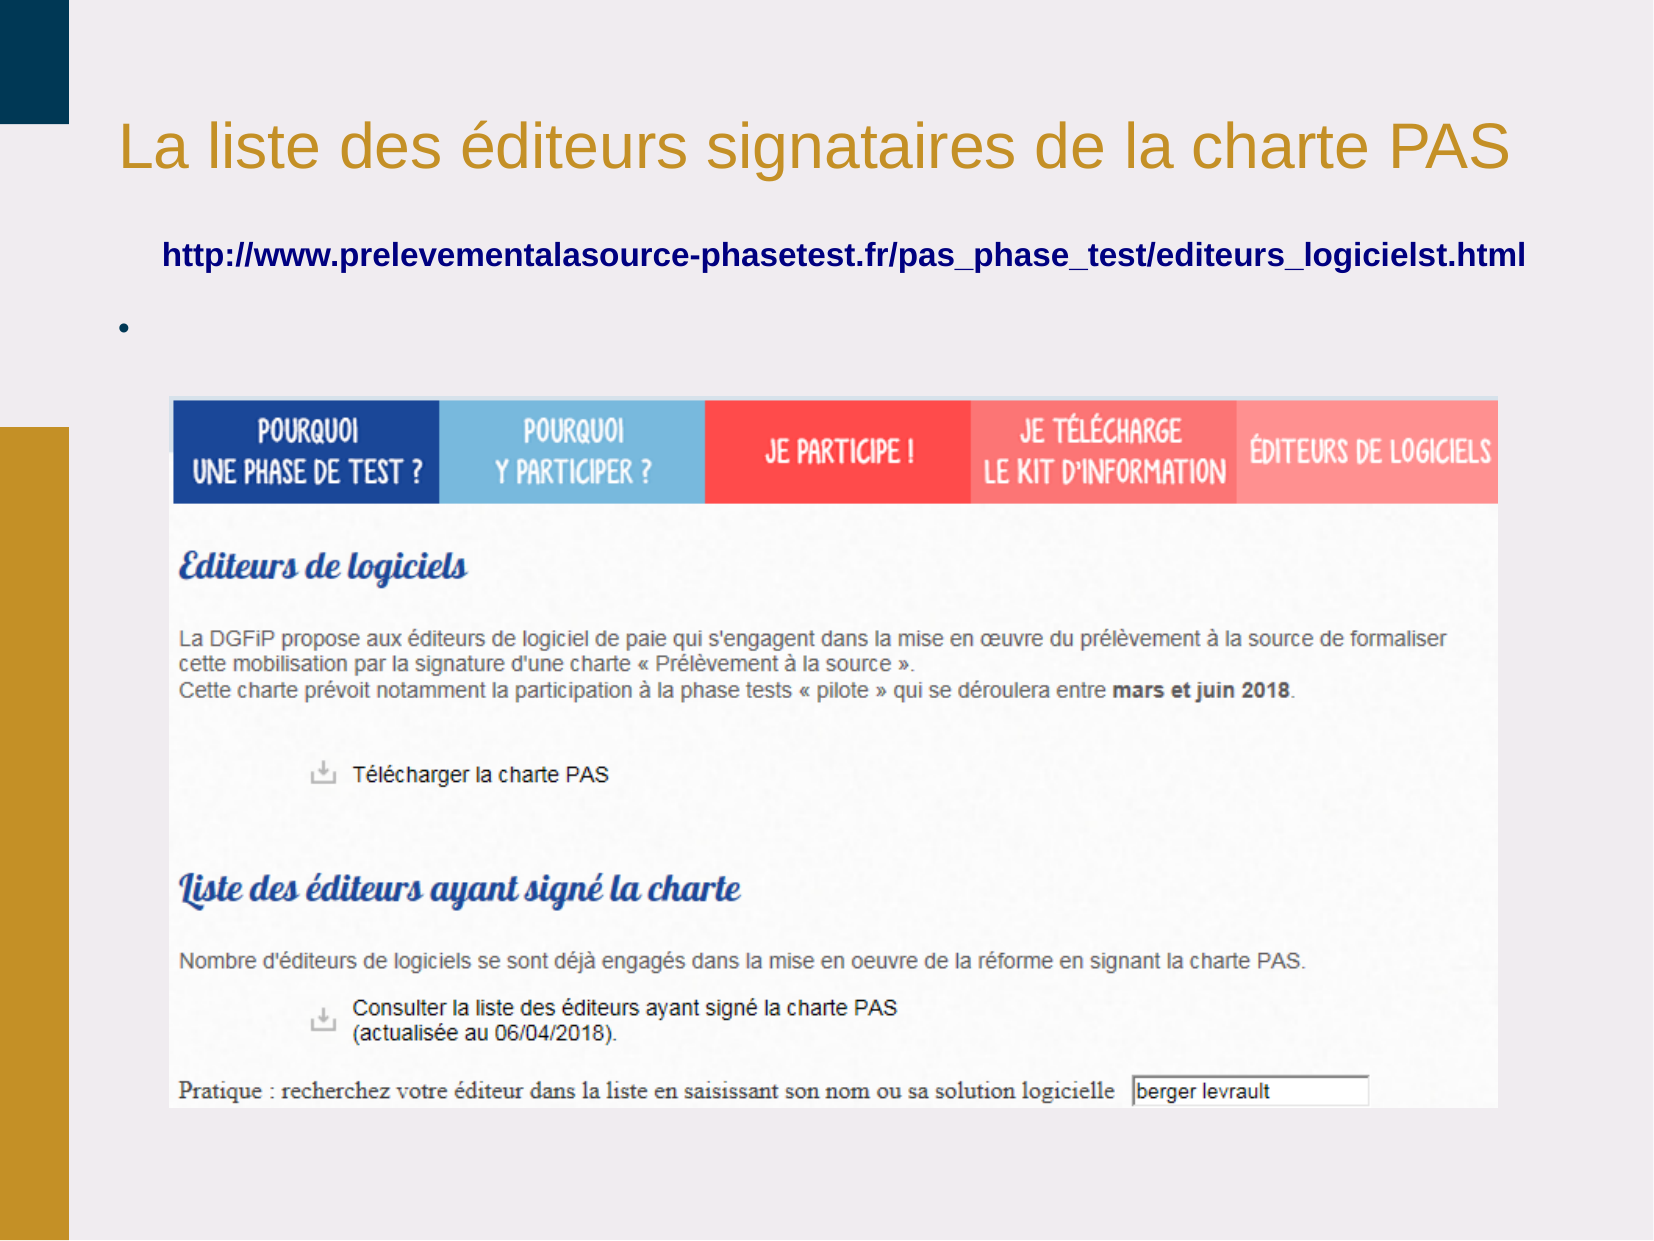

# La liste des éditeurs signataires de la charte PAS
http://www.prelevementalasource-phasetest.fr/pas_phase_test/editeurs_logicielst.html